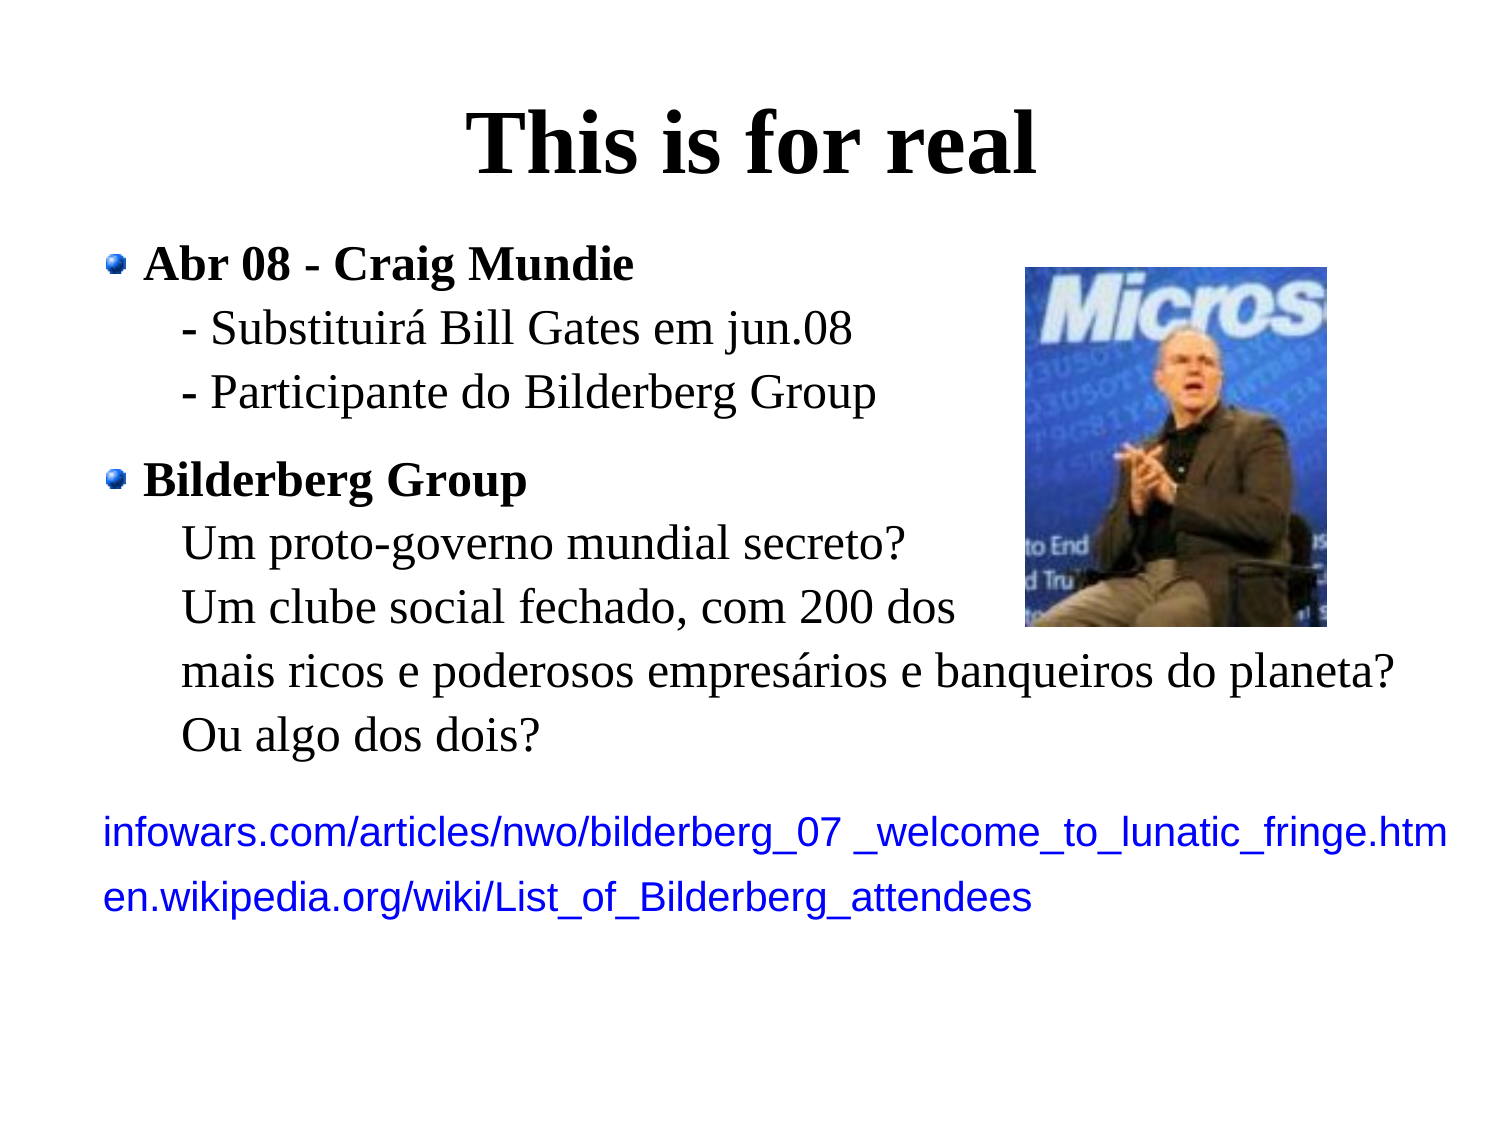

# This is for real
Abr 08 - Craig Mundie
- Substituirá Bill Gates em jun.08
- Participante do Bilderberg Group
Bilderberg Group
Um proto-governo mundial secreto?
Um clube social fechado, com 200 dos
mais ricos e poderosos empresários e banqueiros do planeta? Ou algo dos dois?
infowars.com/articles/nwo/bilderberg_07 _welcome_to_lunatic_fringe.htm
en.wikipedia.org/wiki/List_of_Bilderberg_attendees